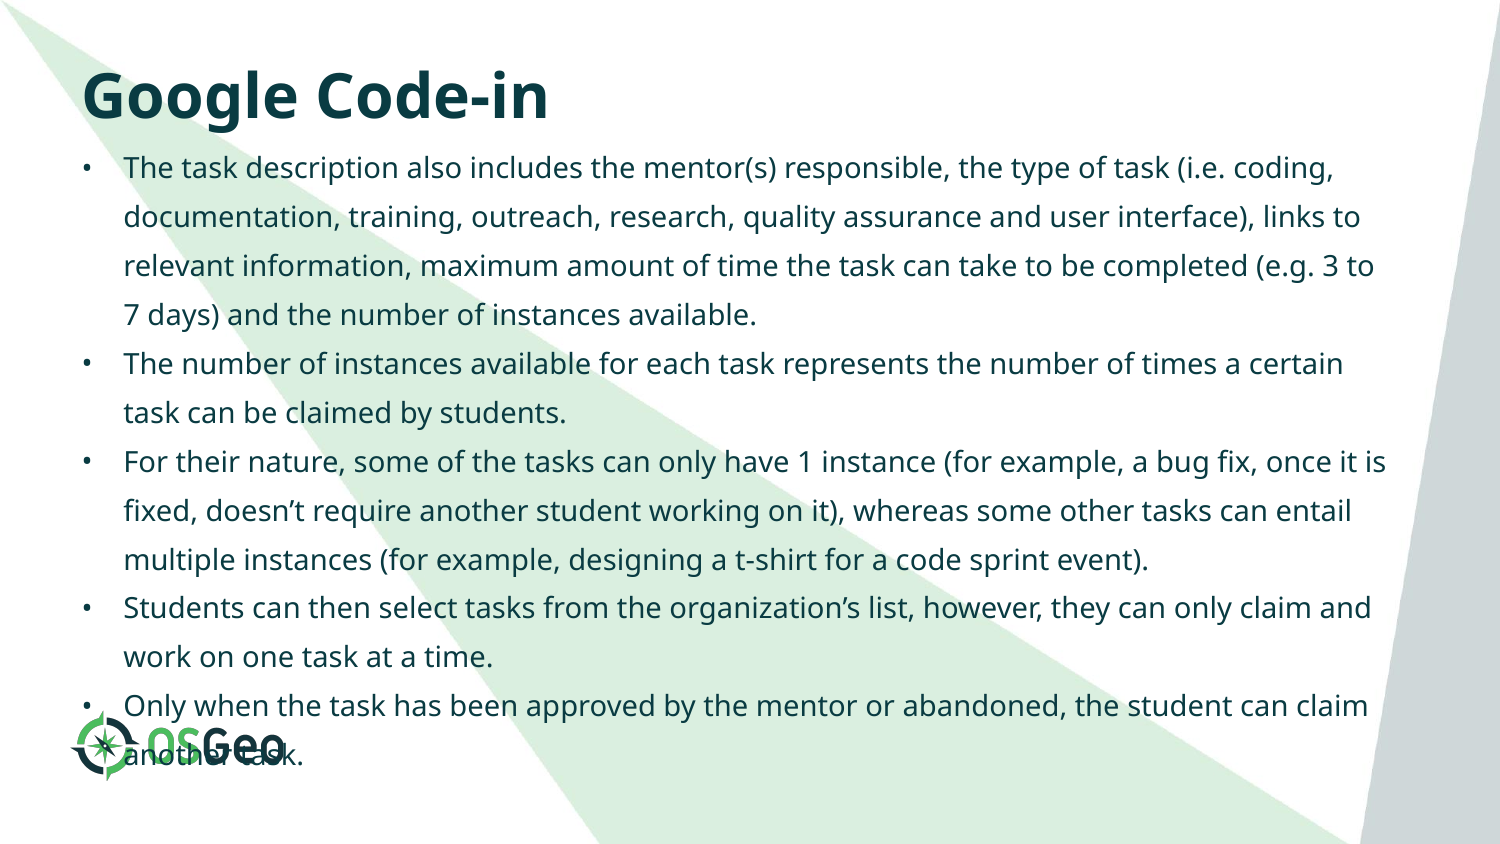

# Google Code-in
The task description also includes the mentor(s) responsible, the type of task (i.e. coding, documentation, training, outreach, research, quality assurance and user interface), links to relevant information, maximum amount of time the task can take to be completed (e.g. 3 to 7 days) and the number of instances available.
The number of instances available for each task represents the number of times a certain task can be claimed by students.
For their nature, some of the tasks can only have 1 instance (for example, a bug fix, once it is fixed, doesn’t require another student working on it), whereas some other tasks can entail multiple instances (for example, designing a t-shirt for a code sprint event).
Students can then select tasks from the organization’s list, however, they can only claim and work on one task at a time.
Only when the task has been approved by the mentor or abandoned, the student can claim another task.